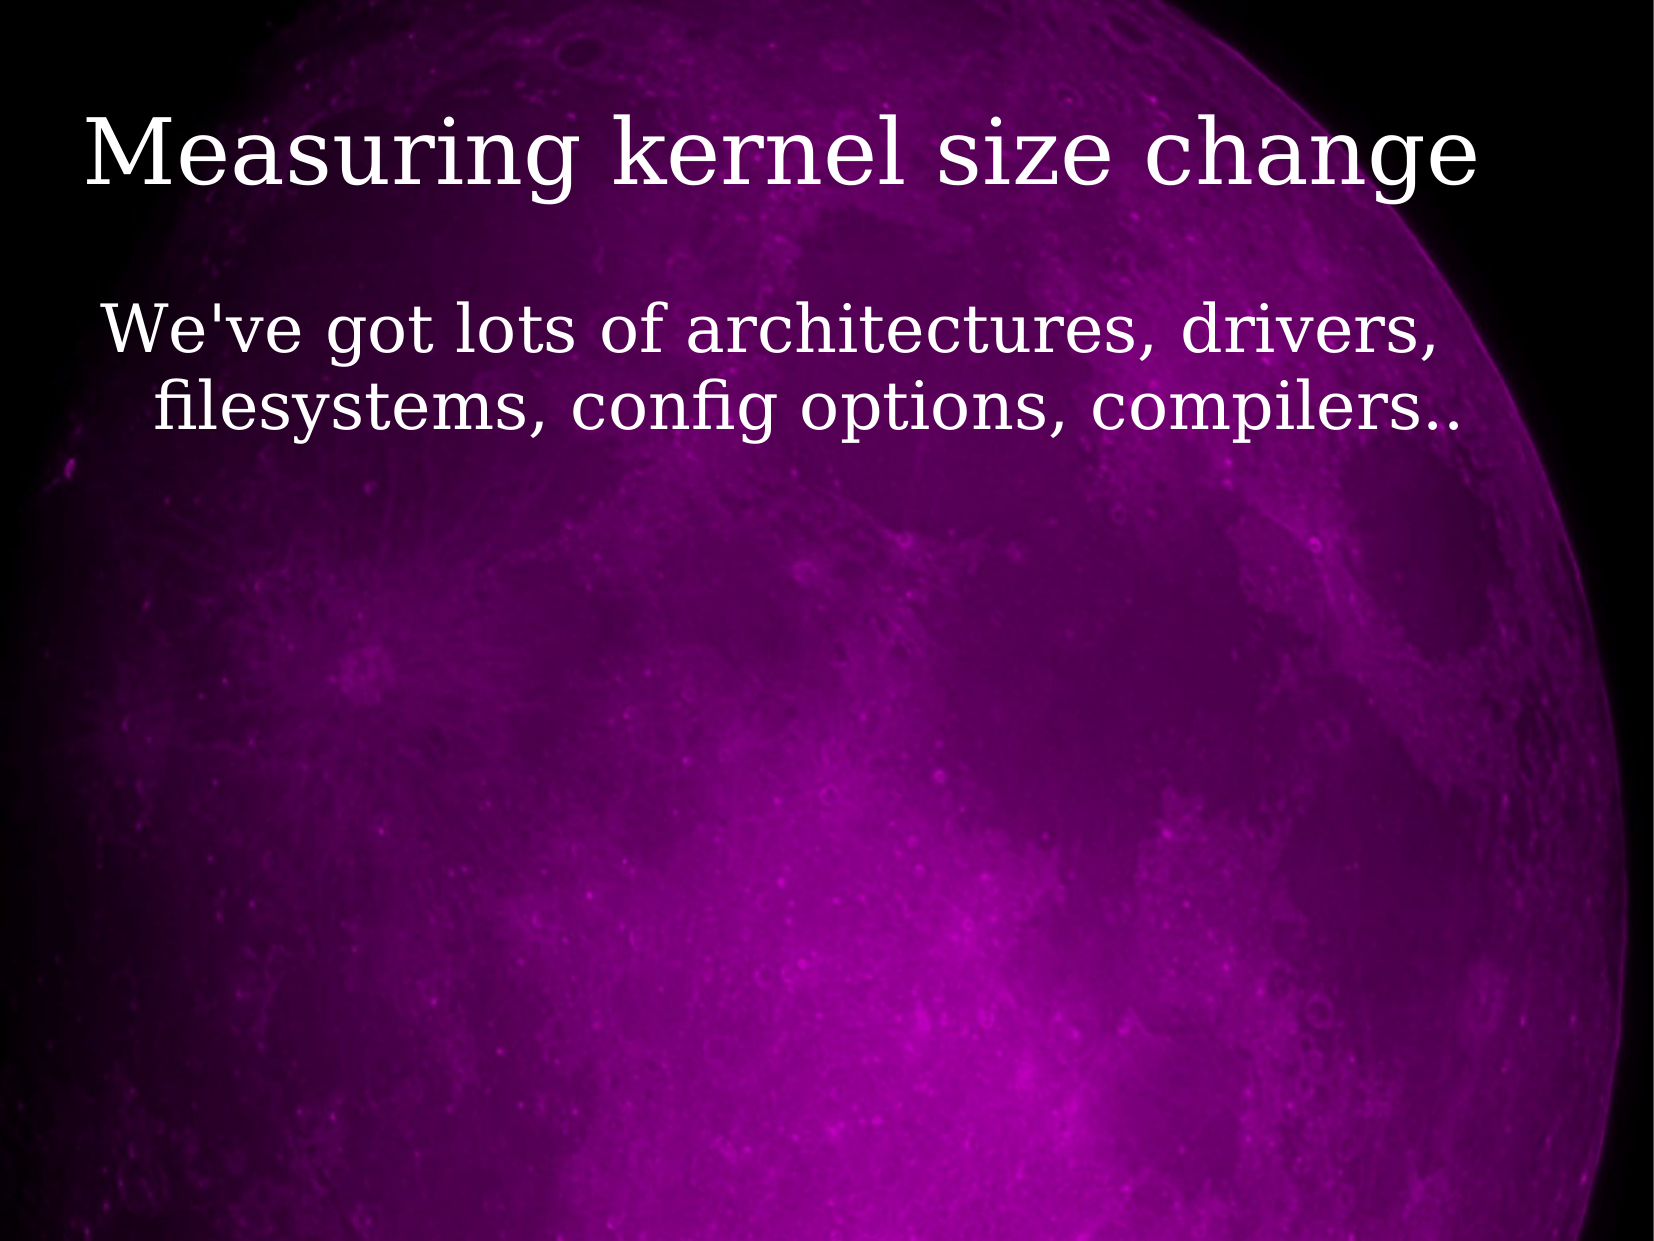

# Measuring kernel size change
We've got lots of architectures, drivers, filesystems, config options, compilers..